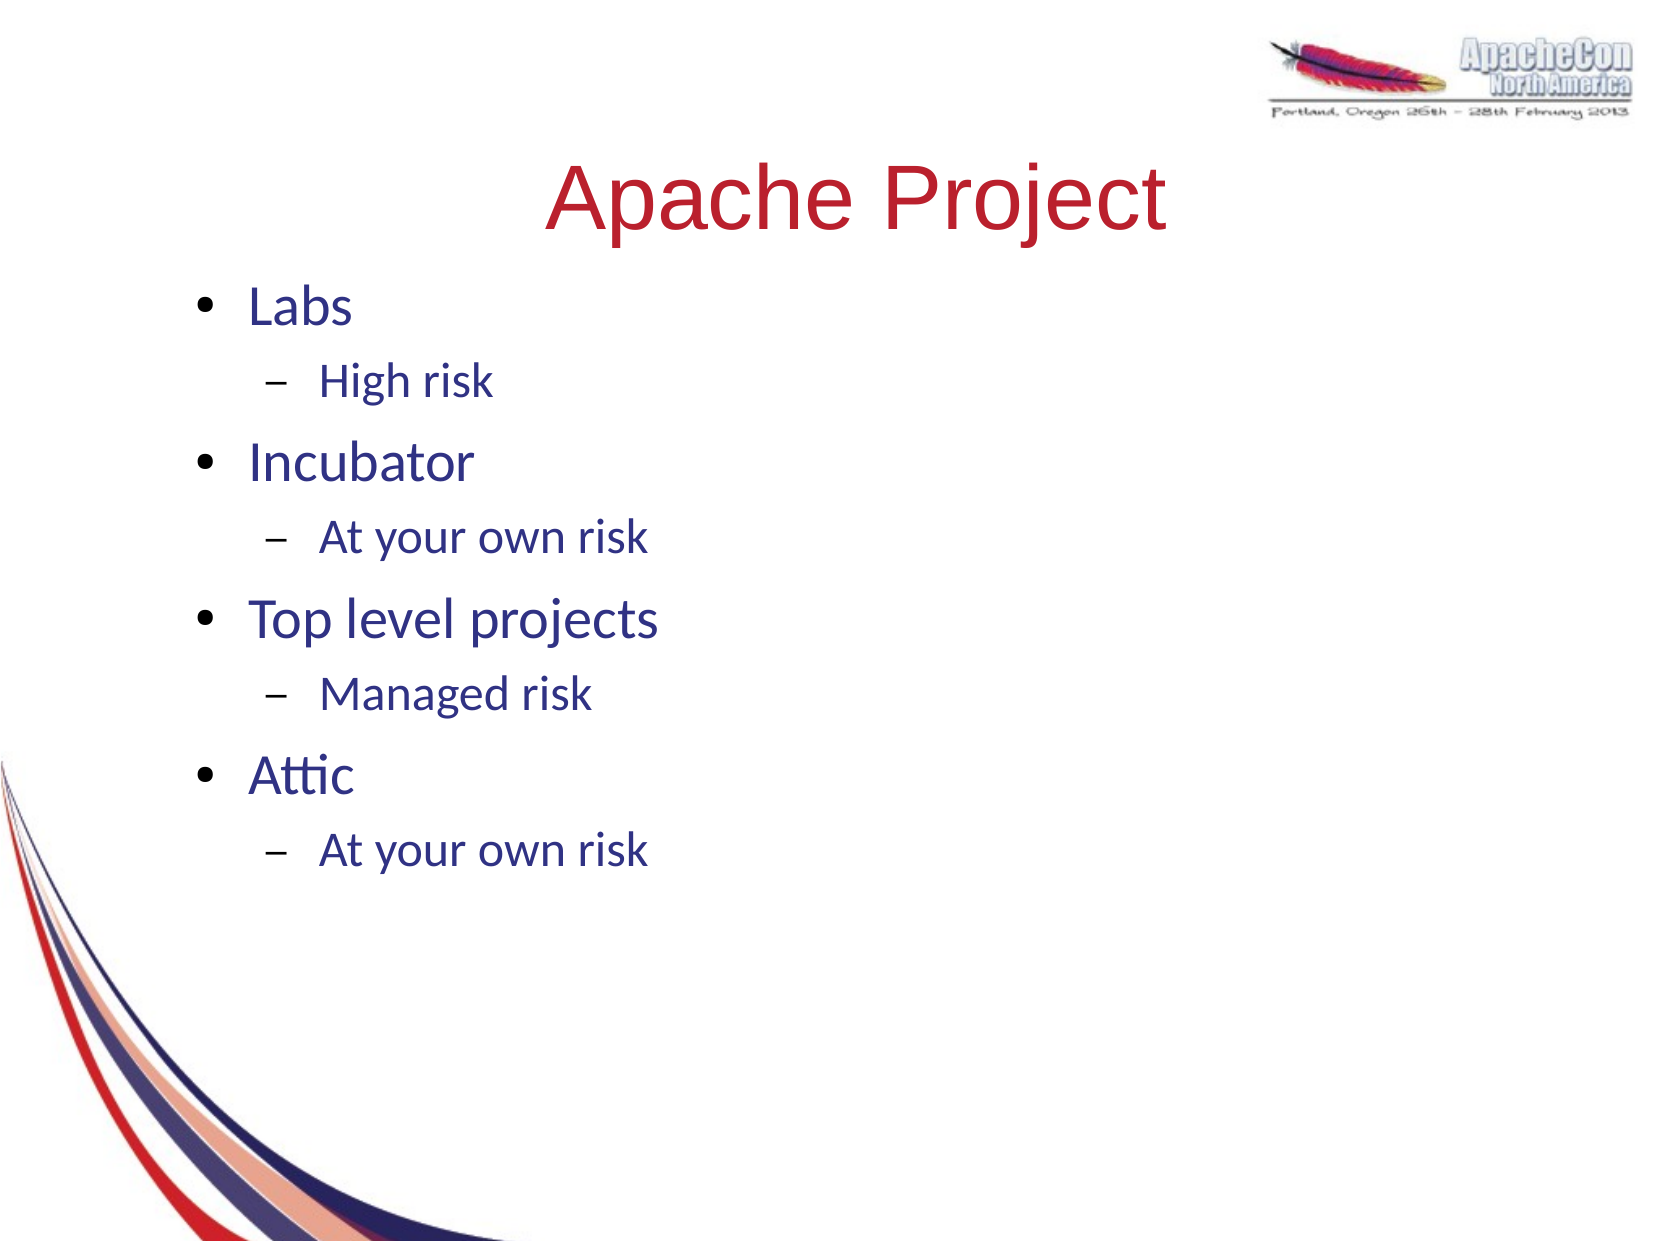

# Apache Project
Labs
High risk
Incubator
At your own risk
Top level projects
Managed risk
Attic
At your own risk